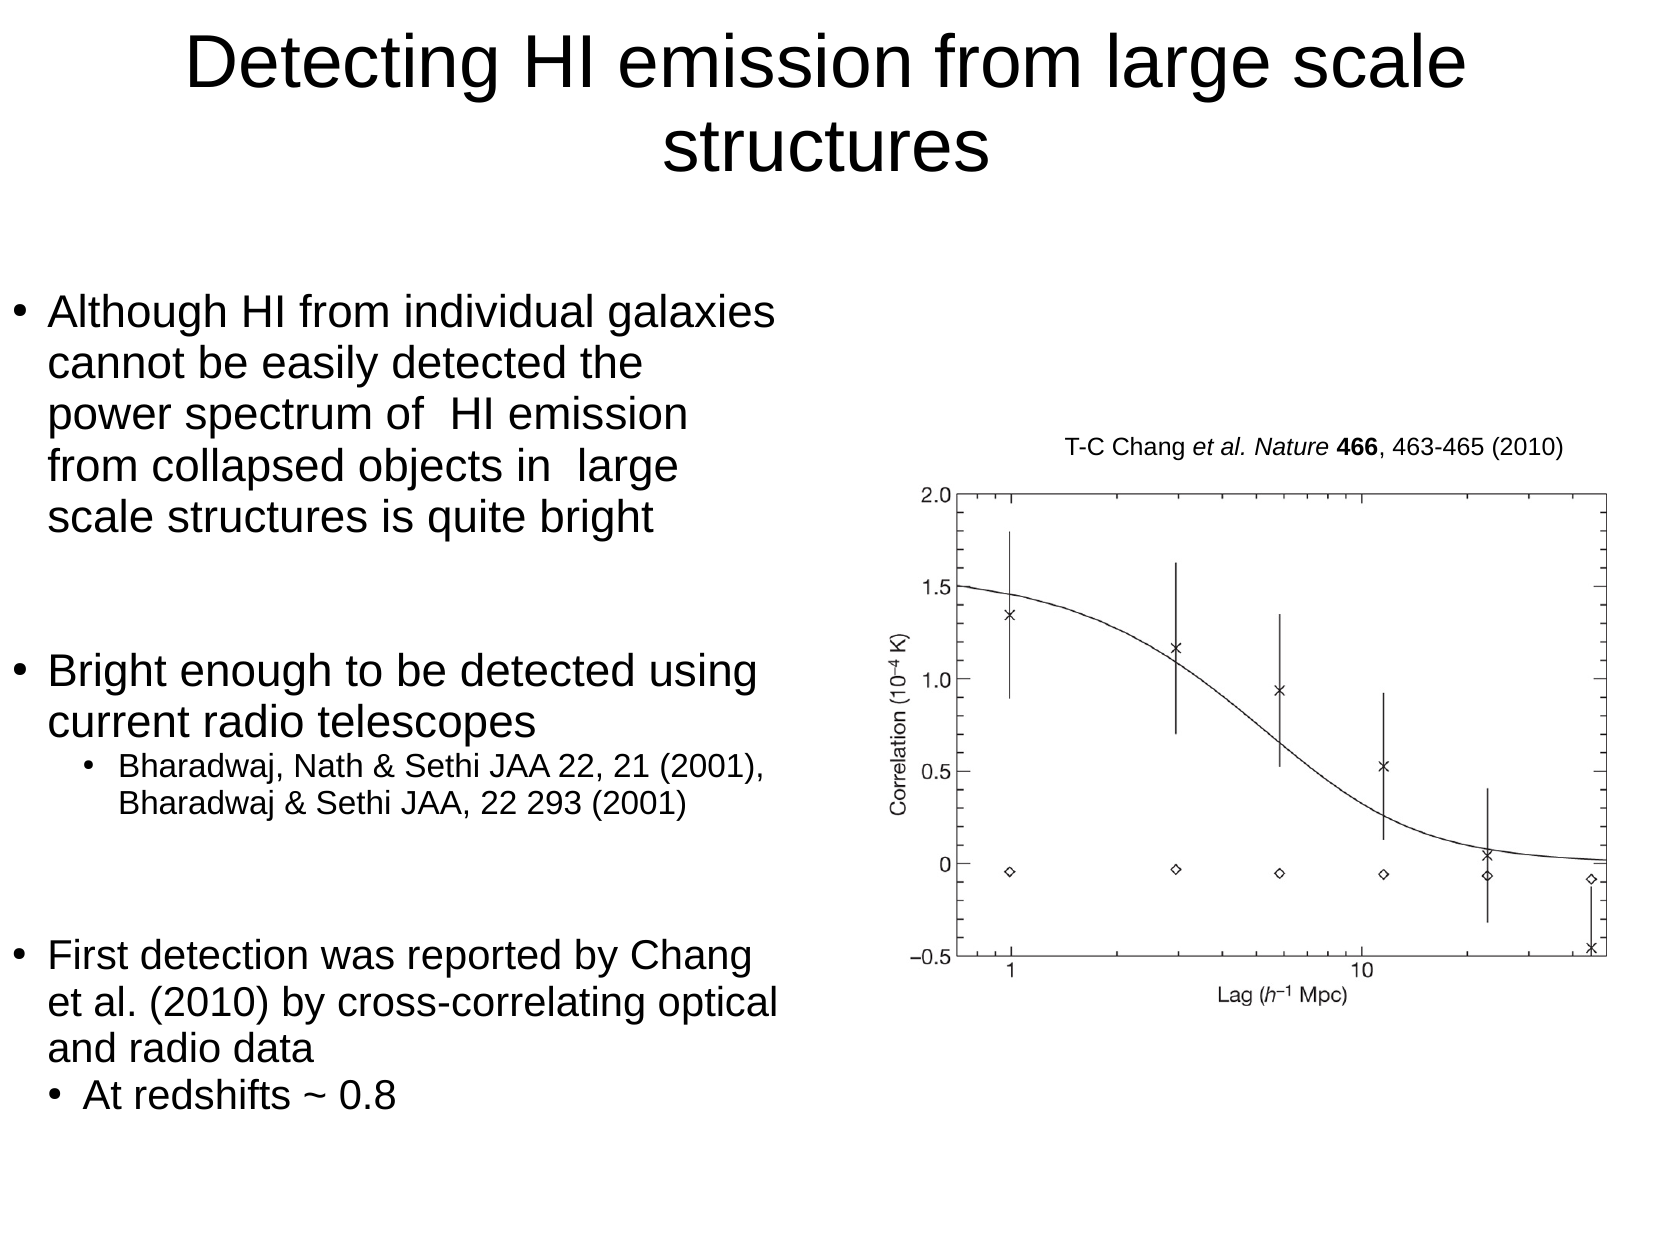

# Detecting HI emission from large scale structures
Although HI from individual galaxies cannot be easily detected the power spectrum of HI emission from collapsed objects in large scale structures is quite bright
Bright enough to be detected using current radio telescopes
Bharadwaj, Nath & Sethi JAA 22, 21 (2001), Bharadwaj & Sethi JAA, 22 293 (2001)
First detection was reported by Chang et al. (2010) by cross-correlating optical and radio data
At redshifts ~ 0.8
T-C Chang et al. Nature 466, 463-465 (2010)